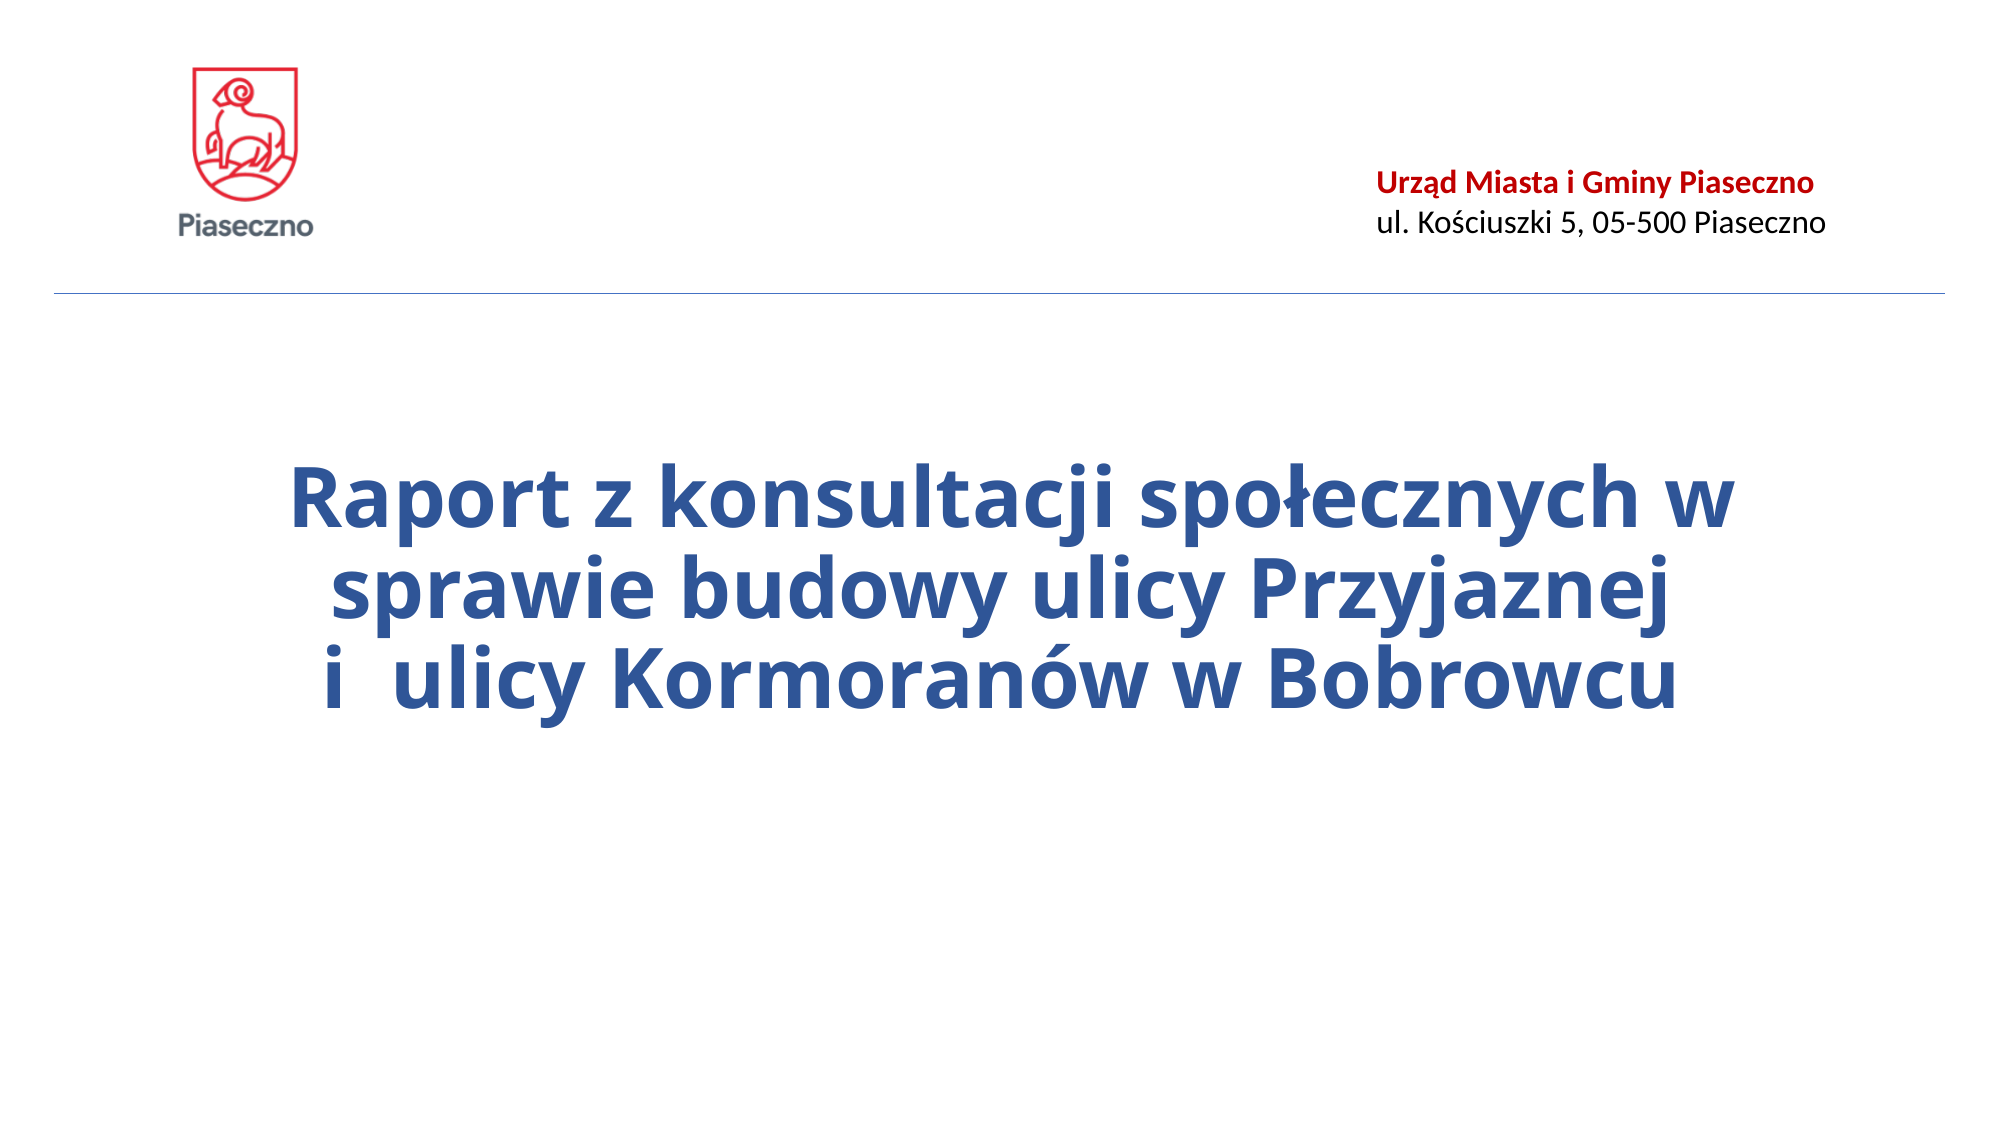

Urząd Miasta i Gminy Piaseczno
ul. Kościuszki 5, 05-500 Piaseczno
# Raport z konsultacji społecznych w sprawie budowy ulicy Przyjaznej i ulicy Kormoranów w Bobrowcu